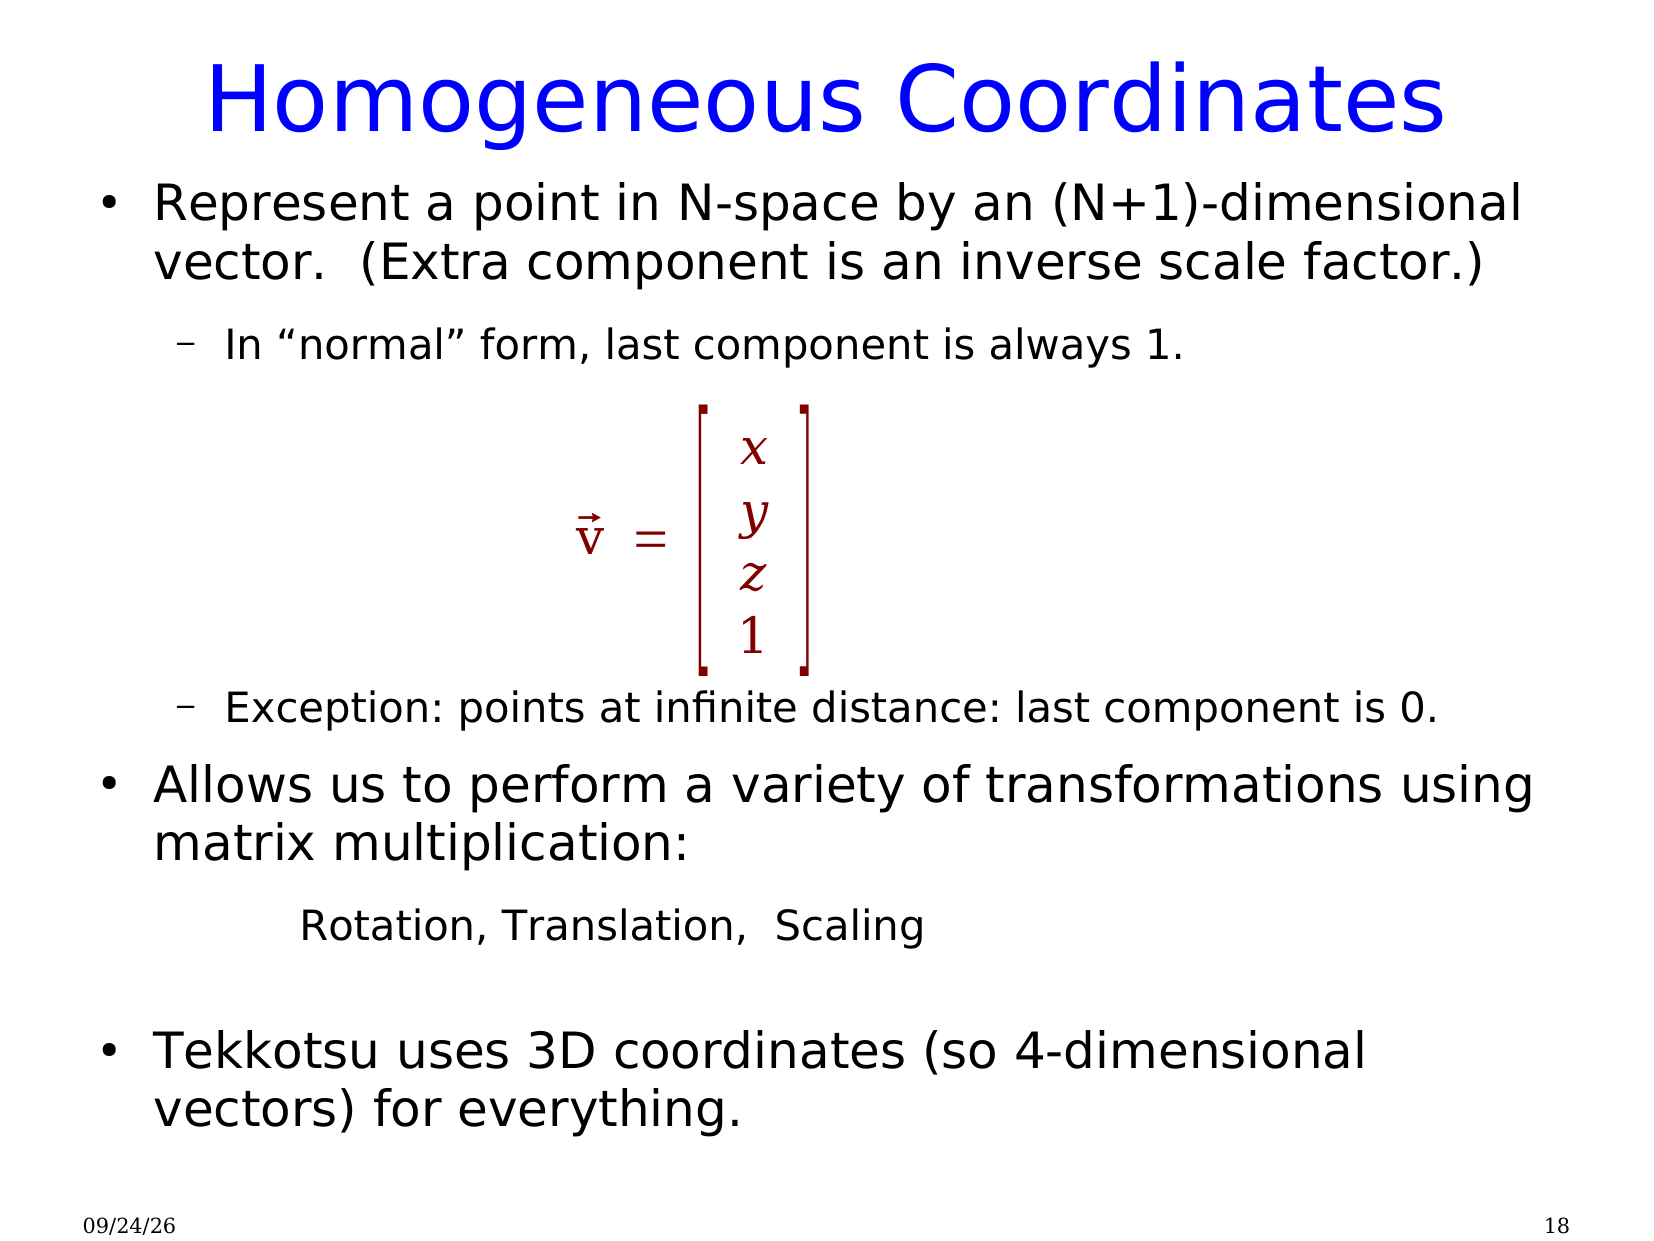

# Homogeneous Coordinates
Represent a point in N-space by an (N+1)-dimensional vector. (Extra component is an inverse scale factor.)
In “normal” form, last component is always 1.
Exception: points at infinite distance: last component is 0.
Allows us to perform a variety of transformations using matrix multiplication:
 	Rotation, Translation, Scaling
Tekkotsu uses 3D coordinates (so 4-dimensional 	vectors) for everything.
18